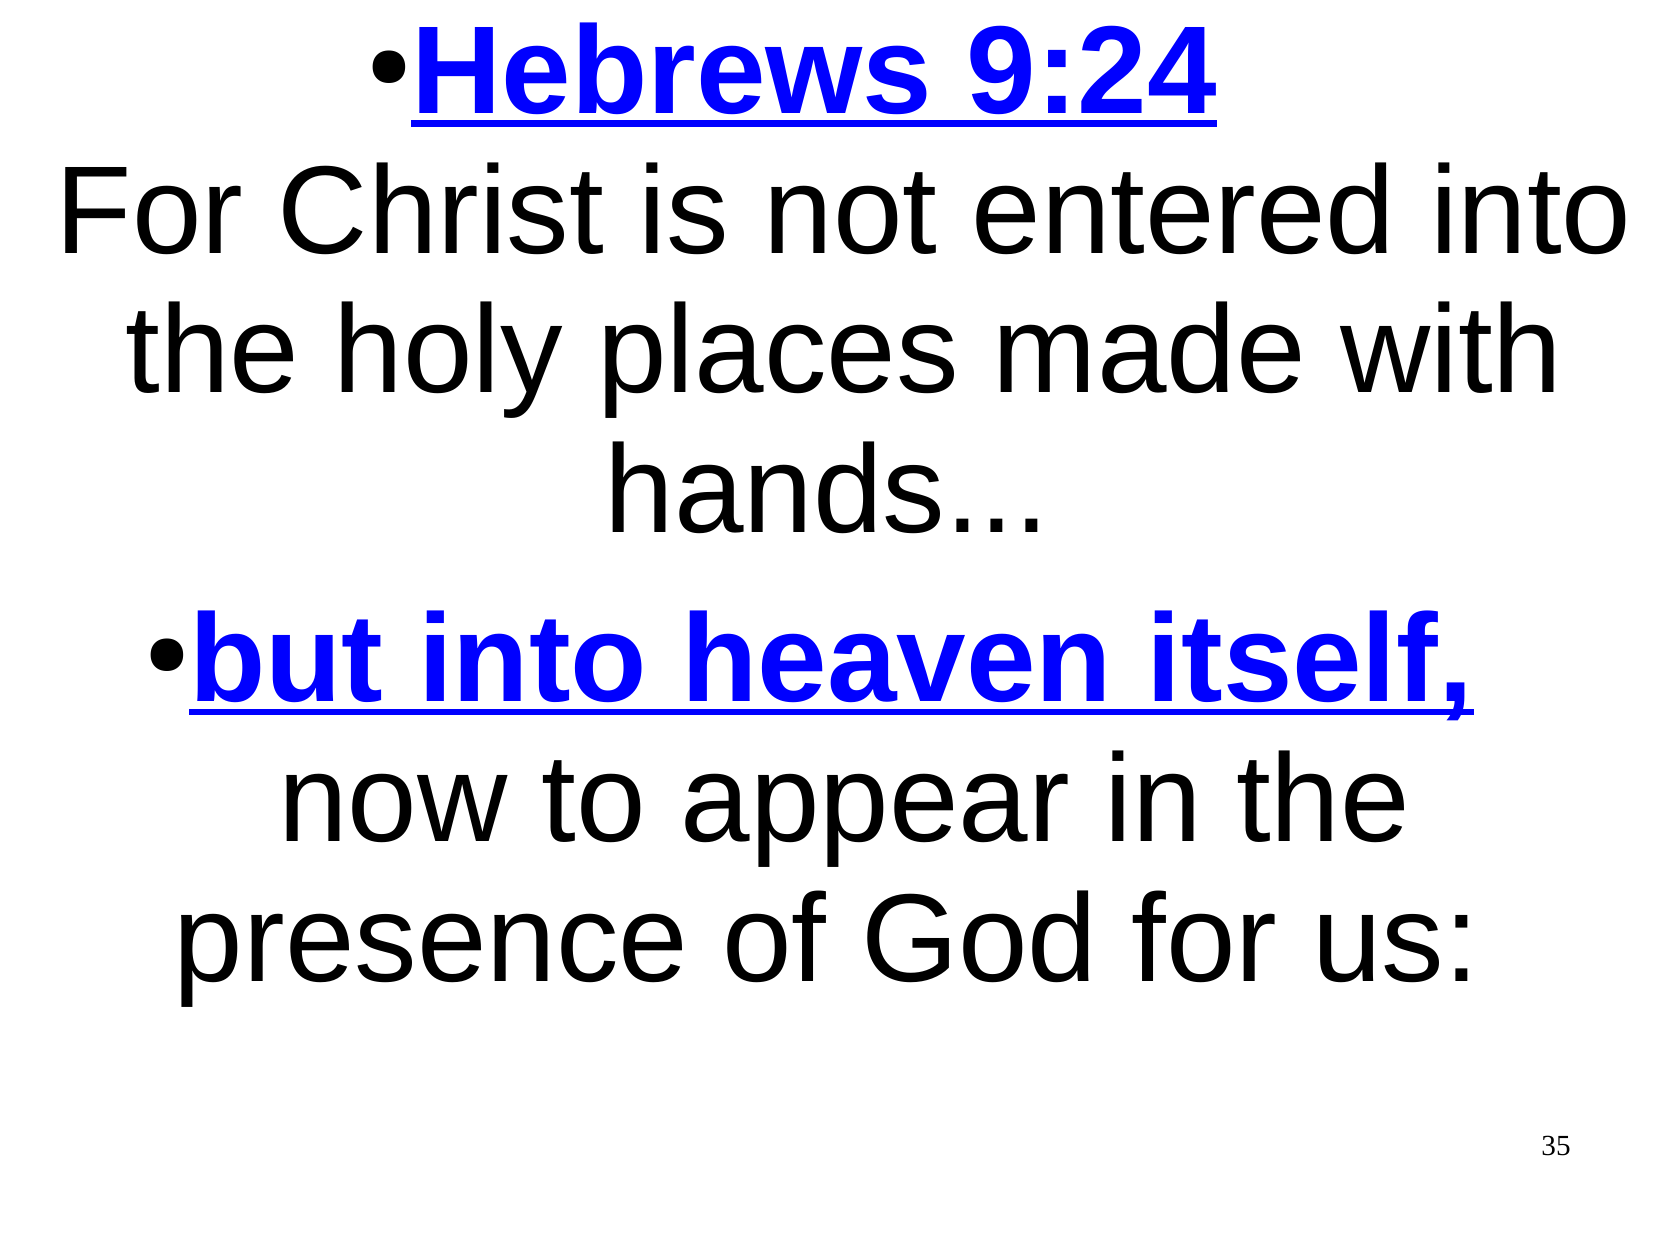

# Hebrews 9:24  For Christ is not entered into the holy places made with hands...
but into heaven itself,
now to appear in the presence of God for us:
35